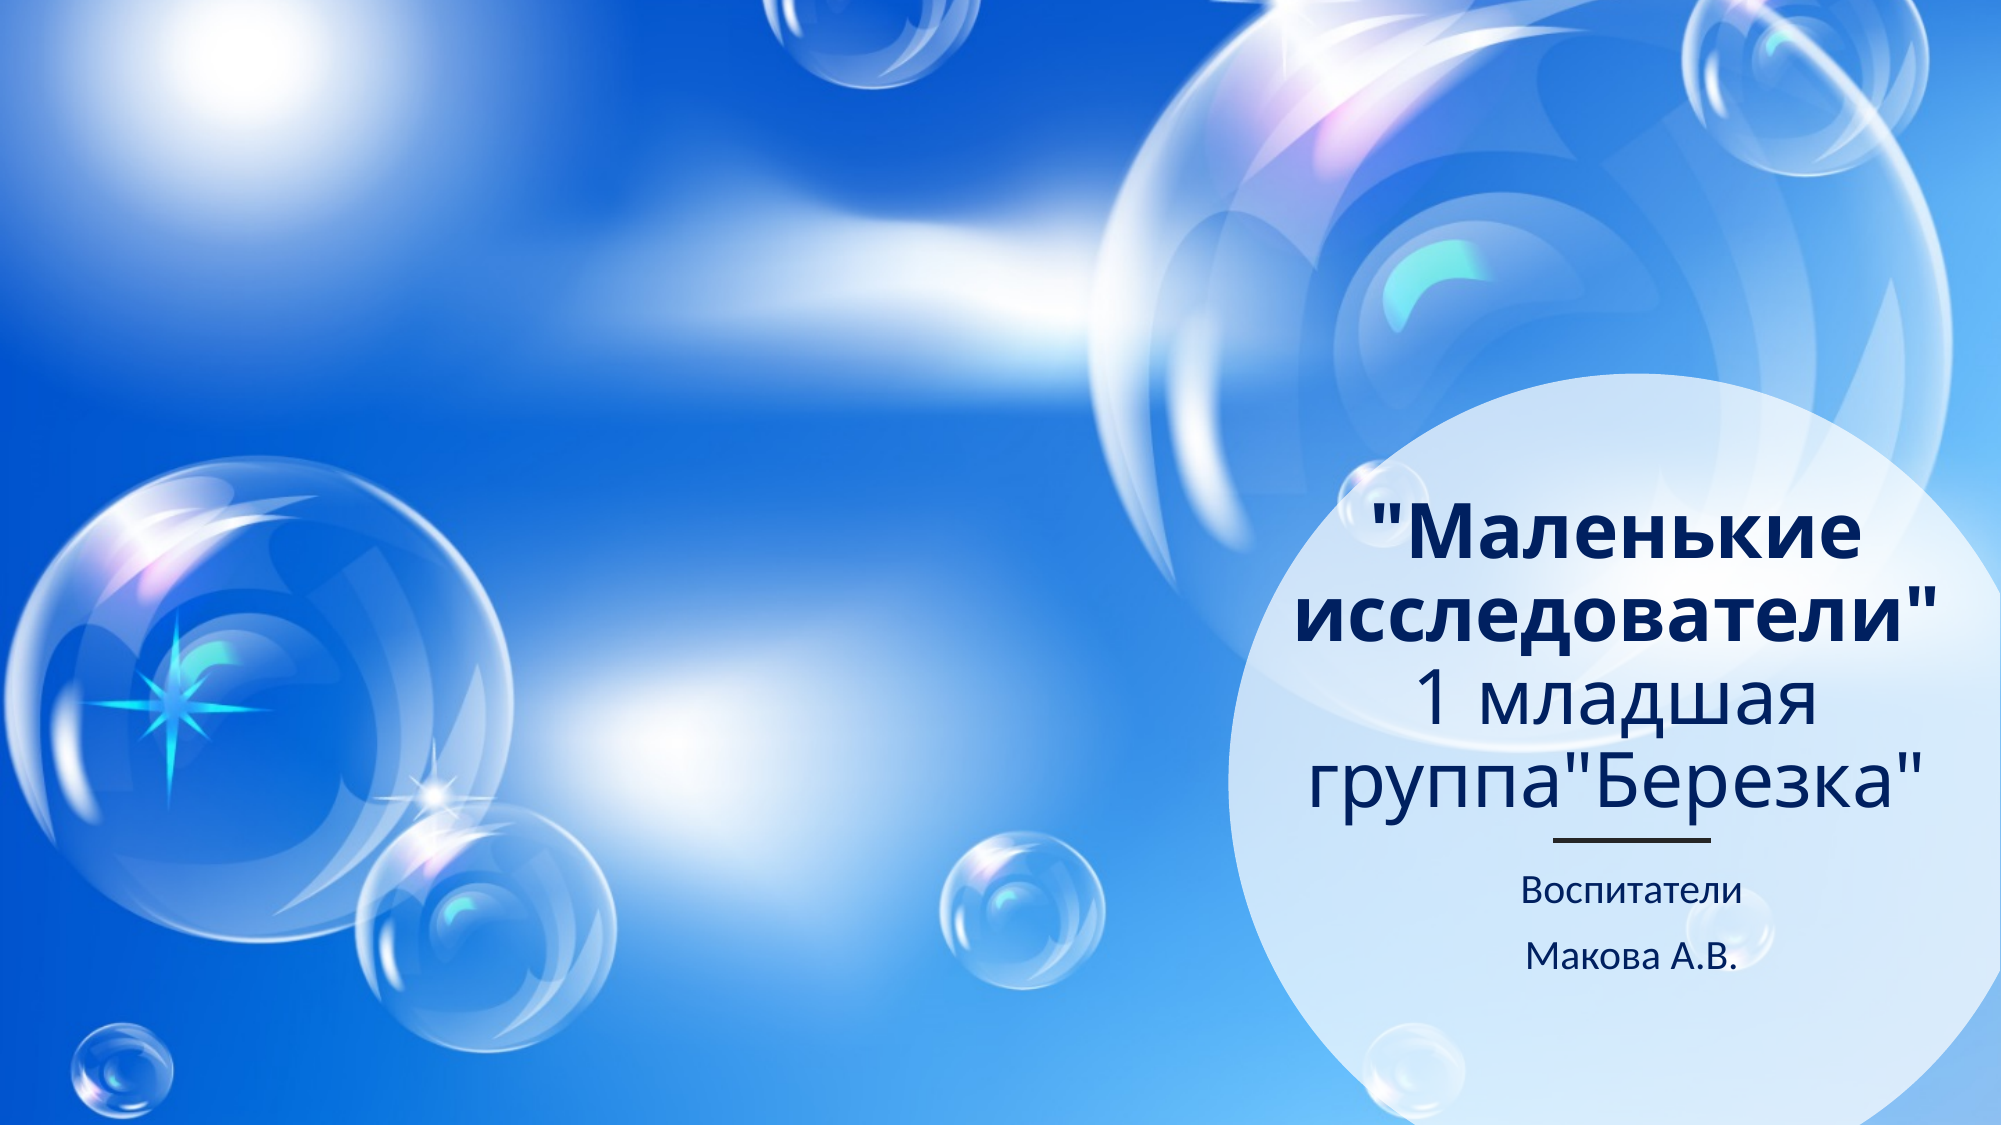

# "Маленькие исследователи" 1 младшая группа"Березка"
Воспитатели
Макова А.В.